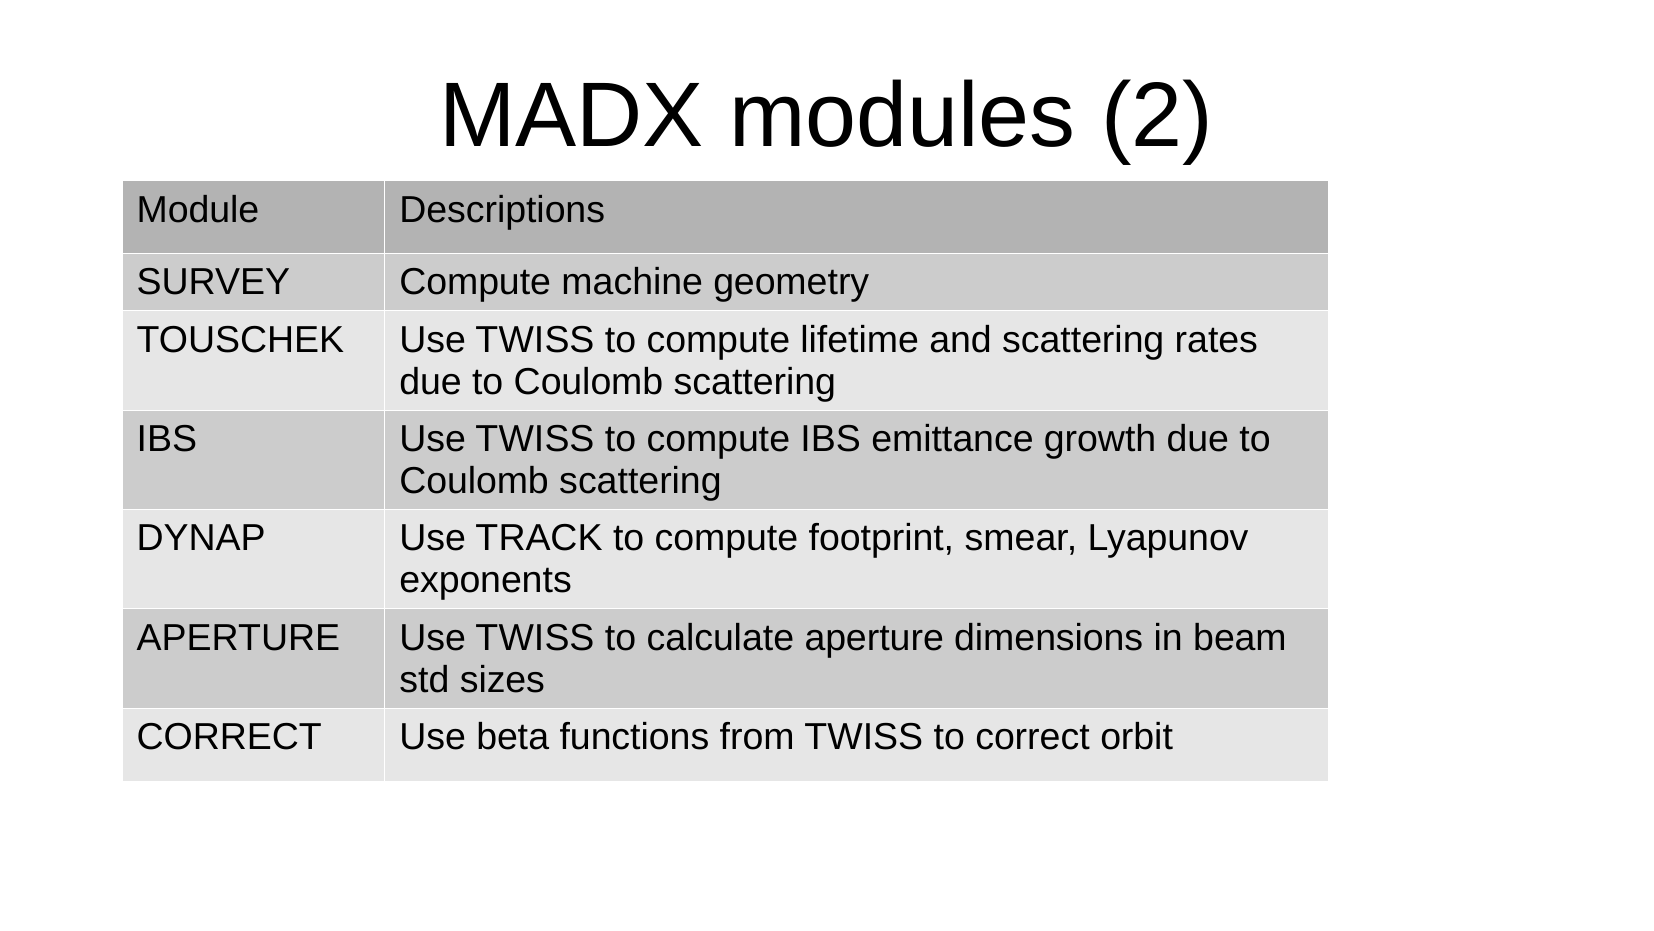

# MADX modules (2)
| Module | Descriptions |
| --- | --- |
| SURVEY | Compute machine geometry |
| TOUSCHEK | Use TWISS to compute lifetime and scattering rates due to Coulomb scattering |
| IBS | Use TWISS to compute IBS emittance growth due to Coulomb scattering |
| DYNAP | Use TRACK to compute footprint, smear, Lyapunov exponents |
| APERTURE | Use TWISS to calculate aperture dimensions in beam std sizes |
| CORRECT | Use beta functions from TWISS to correct orbit |